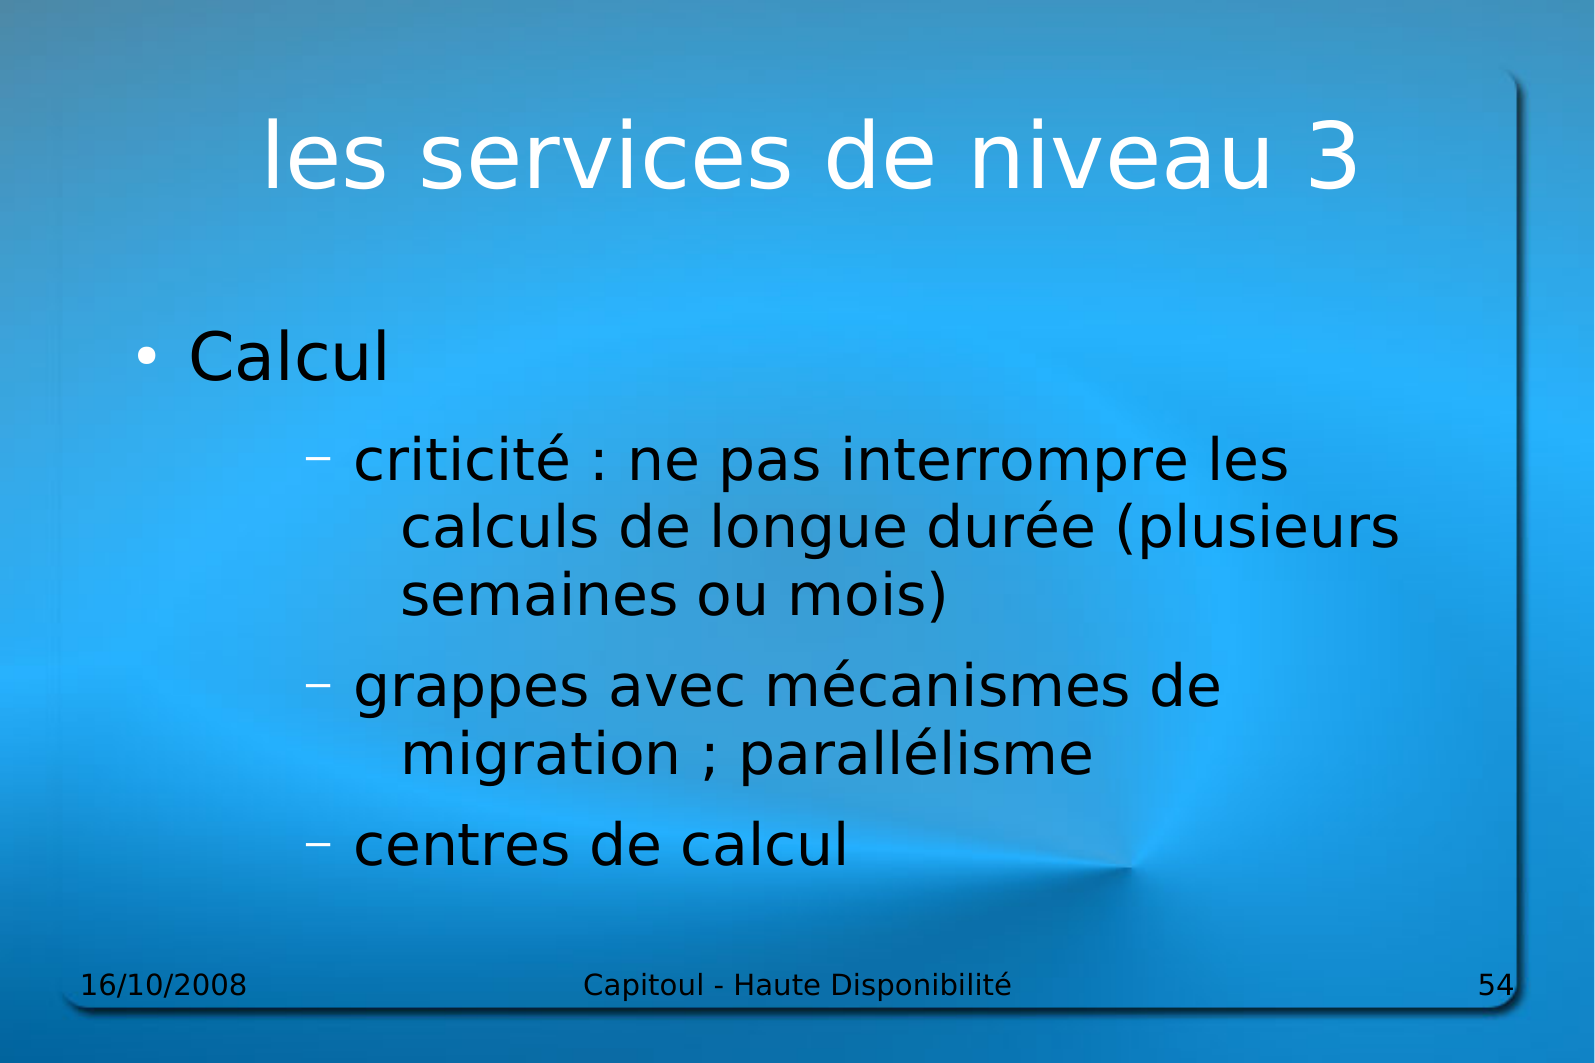

# les services de niveau 3
Calcul
criticité : ne pas interrompre les calculs de longue durée (plusieurs semaines ou mois)
grappes avec mécanismes de migration ; parallélisme
centres de calcul
16/10/2008
Capitoul - Haute Disponibilité
54